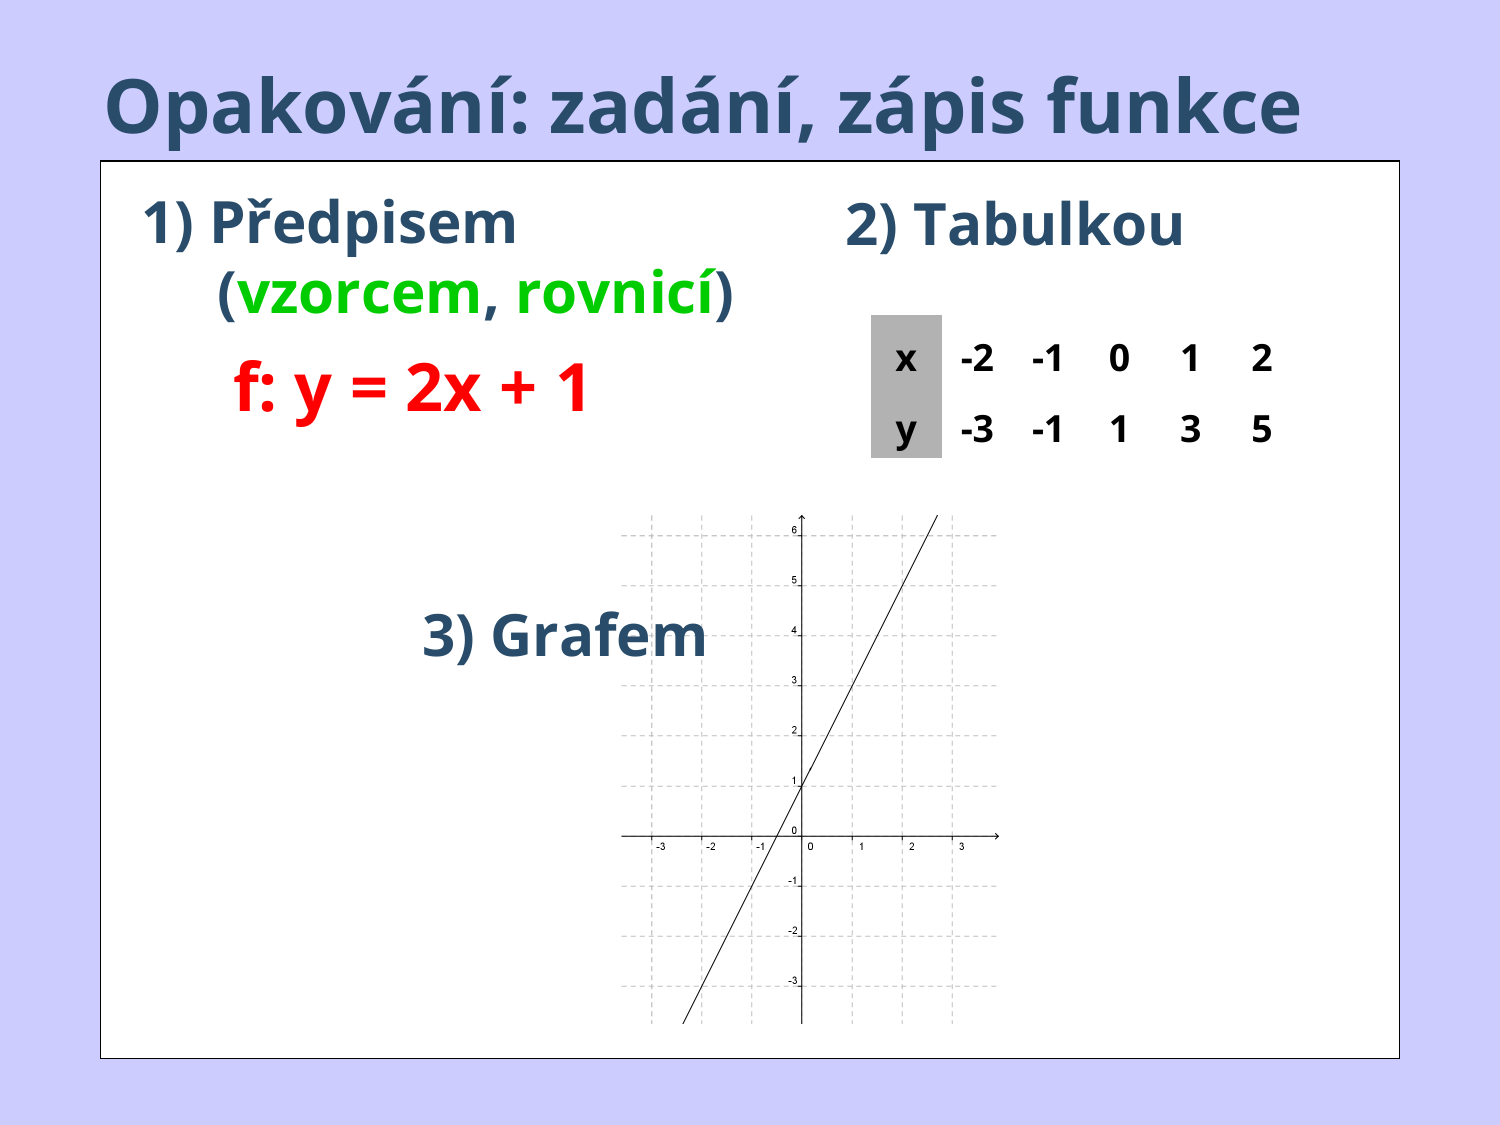

# Opakování: zadání, zápis funkce
2) Tabulkou
1) Předpisem
 (vzorcem, rovnicí)
| x | -2 | -1 | 0 | 1 | 2 |
| --- | --- | --- | --- | --- | --- |
| y | -3 | -1 | 1 | 3 | 5 |
f: y = 2x + 1
3) Grafem